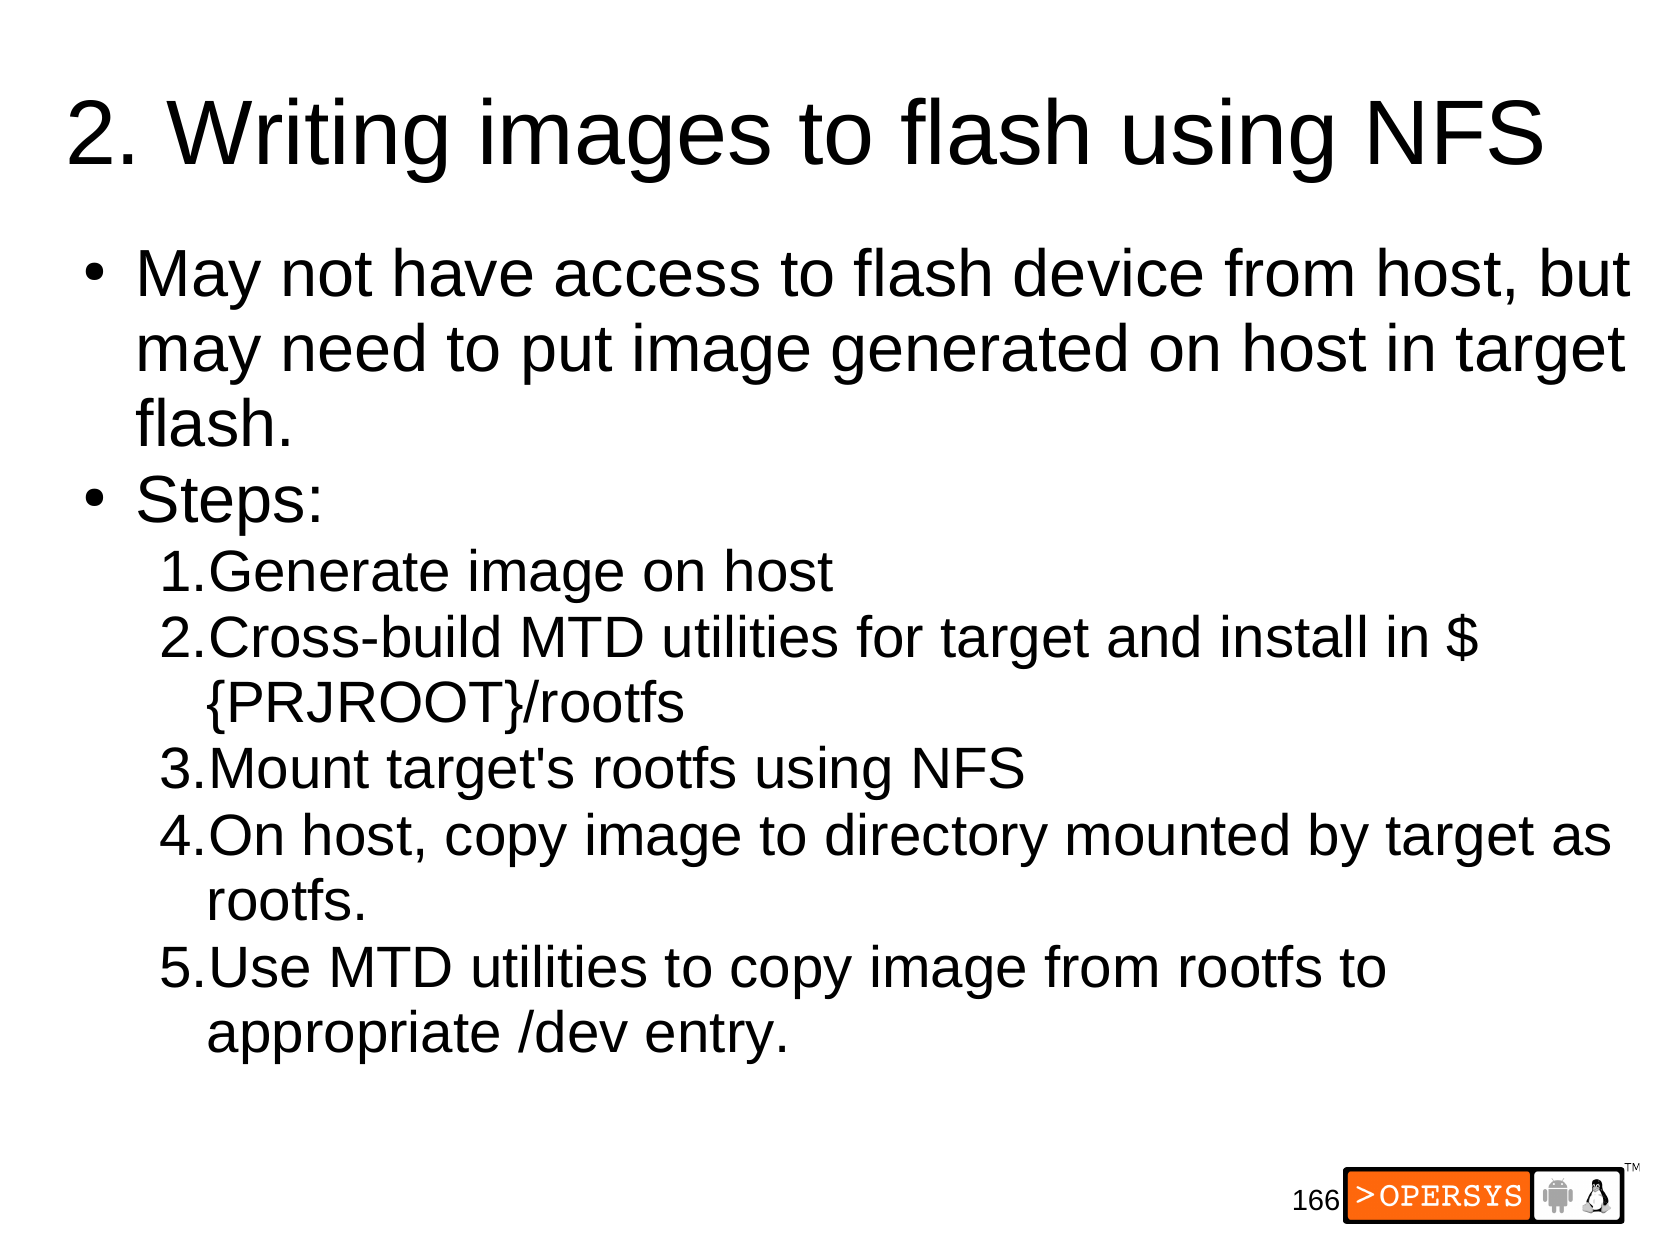

# 2. Writing images to flash using NFS
May not have access to flash device from host, but may need to put image generated on host in target flash.
Steps:
Generate image on host
Cross-build MTD utilities for target and install in ${PRJROOT}/rootfs
Mount target's rootfs using NFS
On host, copy image to directory mounted by target as rootfs.
Use MTD utilities to copy image from rootfs to appropriate /dev entry.